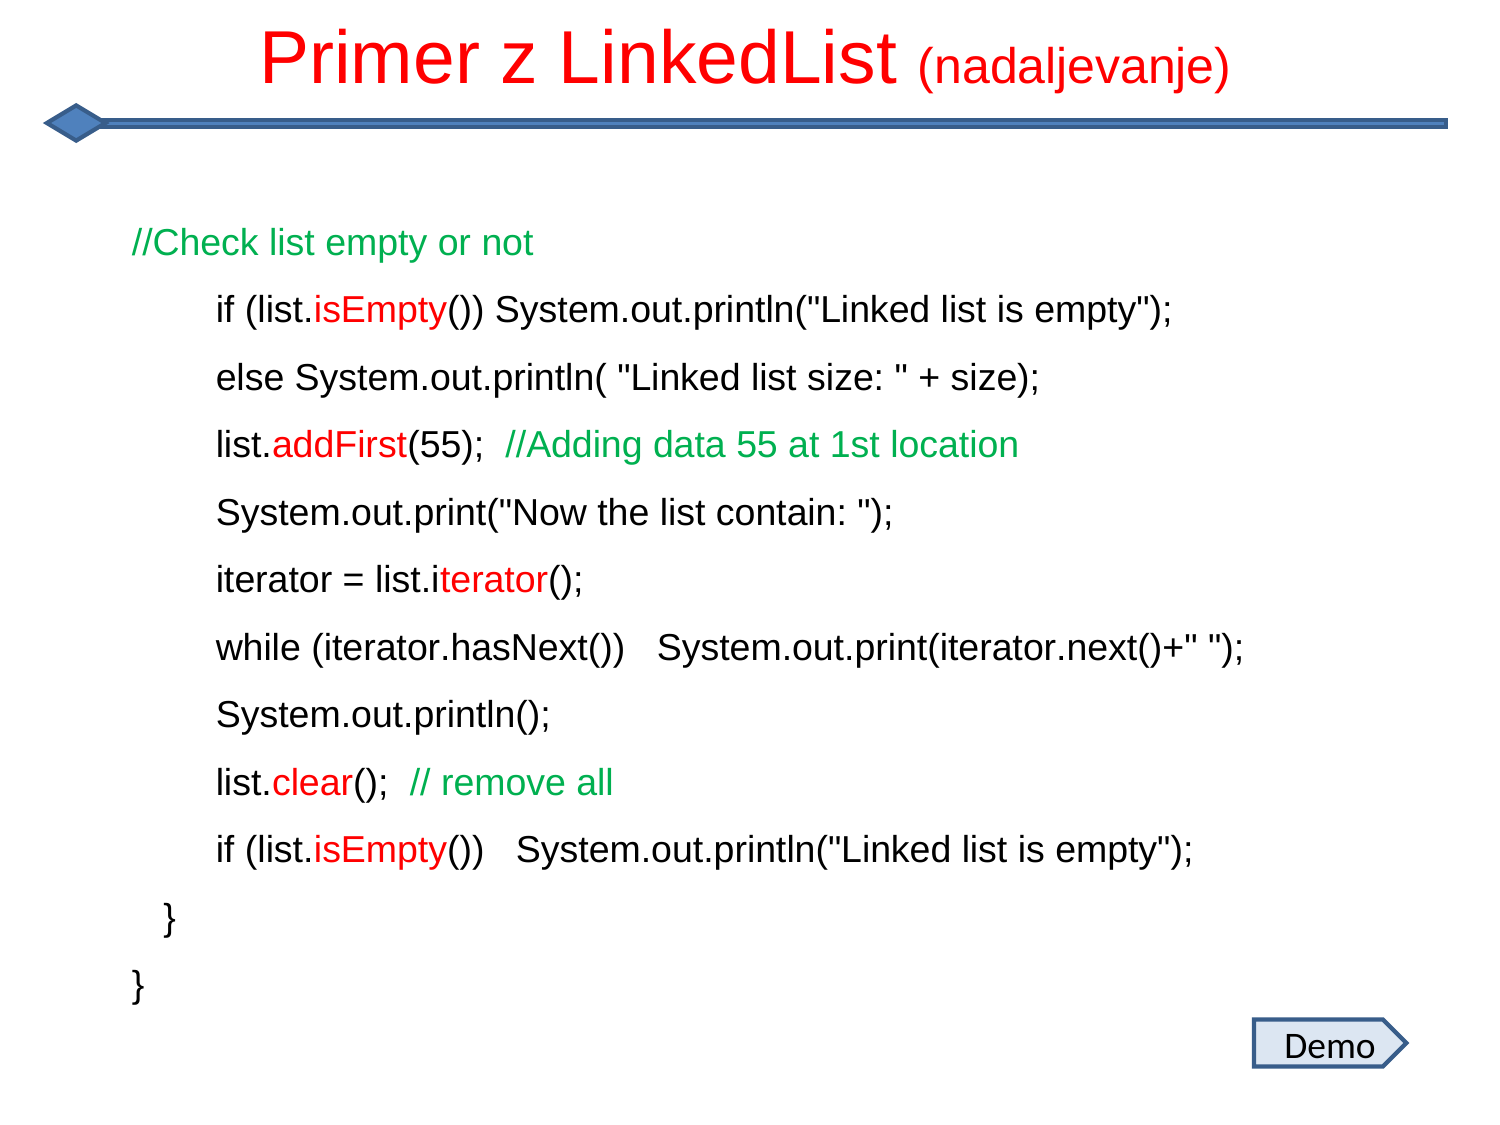

# Primer z LinkedList (nadaljevanje)
//Check list empty or not
 if (list.isEmpty()) System.out.println("Linked list is empty");
 else System.out.println( "Linked list size: " + size);
 list.addFirst(55); //Adding data 55 at 1st location
 System.out.print("Now the list contain: ");
 iterator = list.iterator();
 while (iterator.hasNext()) System.out.print(iterator.next()+" ");
 System.out.println();
 list.clear(); // remove all
 if (list.isEmpty()) System.out.println("Linked list is empty");
 }
}
Demo